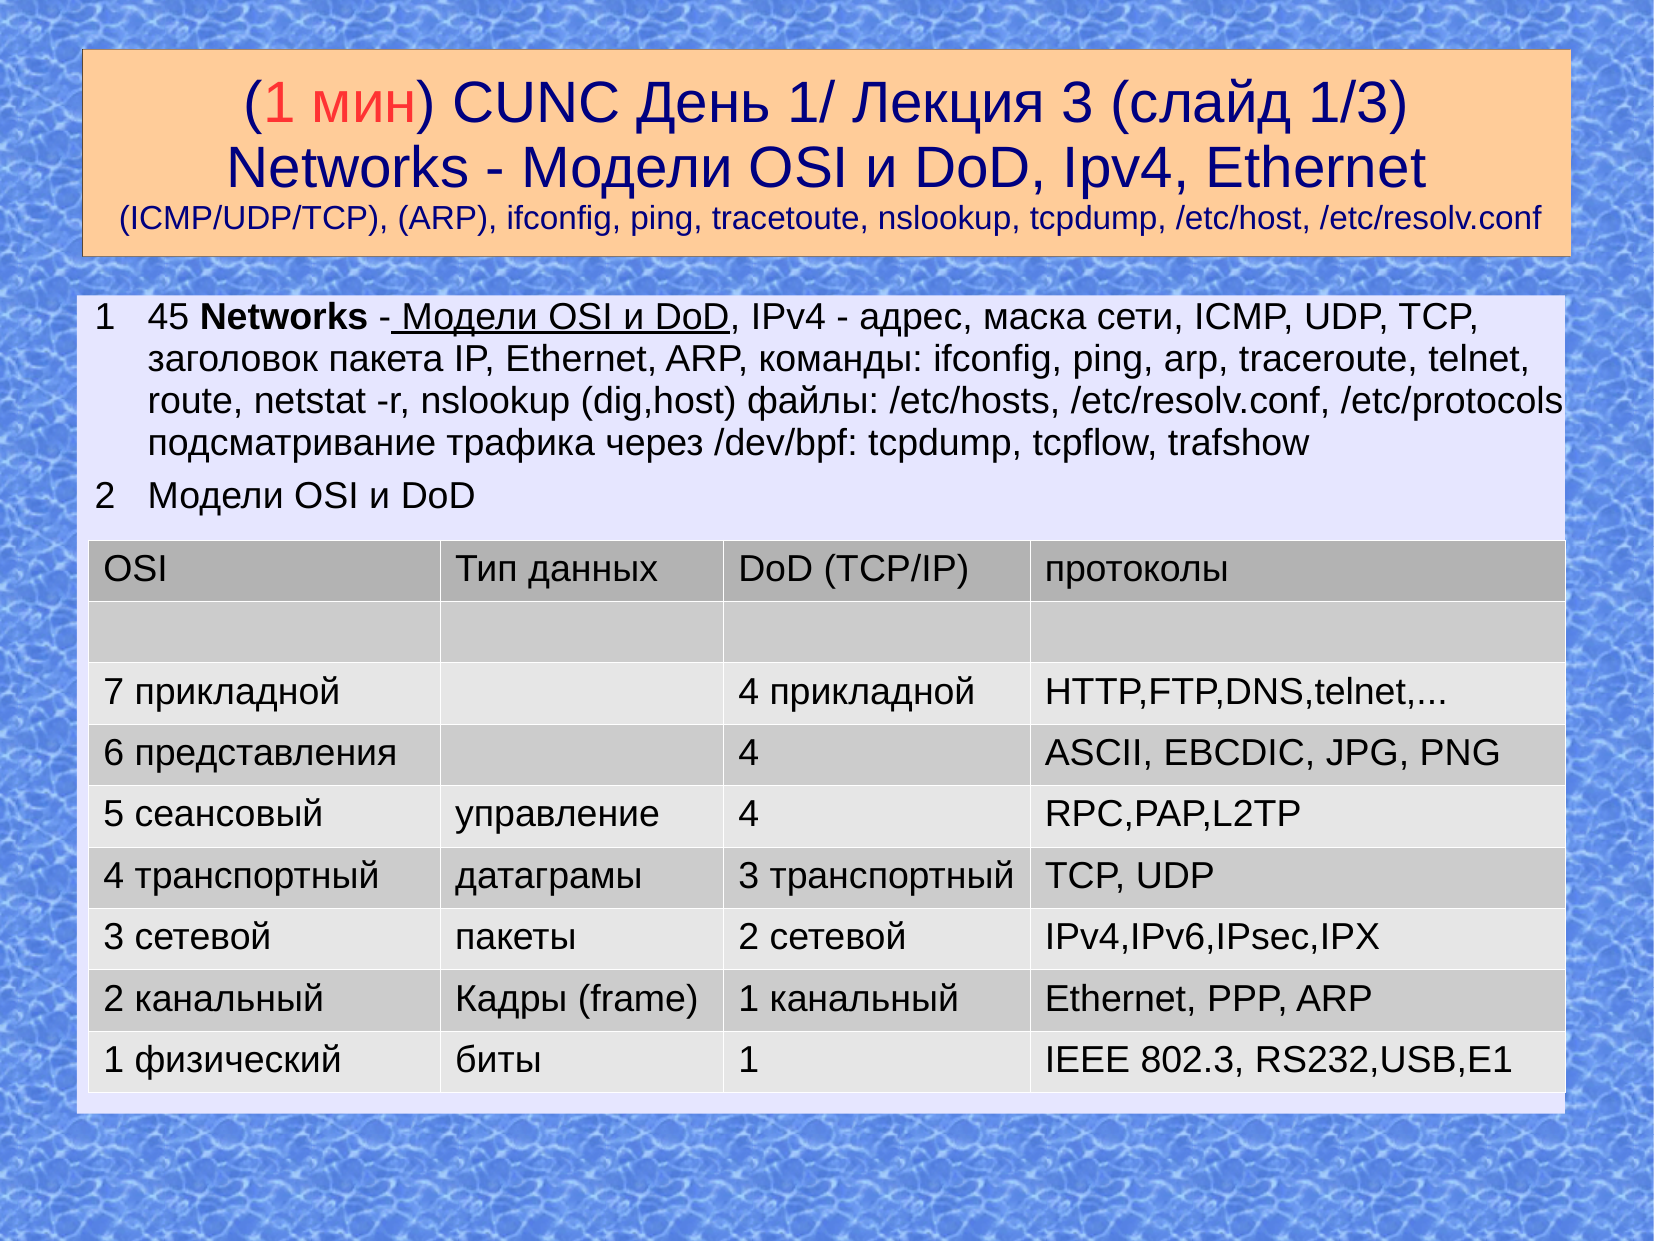

# (1 мин) CUNC День 1/ Лекция 3 (слайд 1/3) Networks - Модели OSI и DoD, Ipv4, Ethernet (ICMP/UDP/TCP), (ARP), ifconfig, ping, tracetoute, nslookup, tcpdump, /etc/host, /etc/resolv.conf
45 Networks - Модели OSI и DoD, IPv4 - адрес, маска сети, ICMP, UDP, TCP, заголовок пакета IP, Ethernet, ARP, команды: ifconfig, ping, arp, traceroute, telnet, route, netstat -r, nslookup (dig,host) файлы: /etc/hosts, /etc/resolv.conf, /etc/protocols подсматривание трафика через /dev/bpf: tcpdump, tcpflow, trafshow
Модели OSI и DoD
| OSI | Тип данных | DoD (TCP/IP) | протоколы |
| --- | --- | --- | --- |
| | | | |
| 7 прикладной | | 4 прикладной | HTTP,FTP,DNS,telnet,... |
| 6 представления | | 4 | ASCII, EBCDIC, JPG, PNG |
| 5 сеансовый | управление | 4 | RPC,PAP,L2TP |
| 4 транспортный | датаграмы | 3 транспортный | TCP, UDP |
| 3 сетевой | пакеты | 2 сетевой | IPv4,IPv6,IPsec,IPX |
| 2 канальный | Кадры (frame) | 1 канальный | Ethernet, PPP, ARP |
| 1 физический | биты | 1 | IEEE 802.3, RS232,USB,E1 |